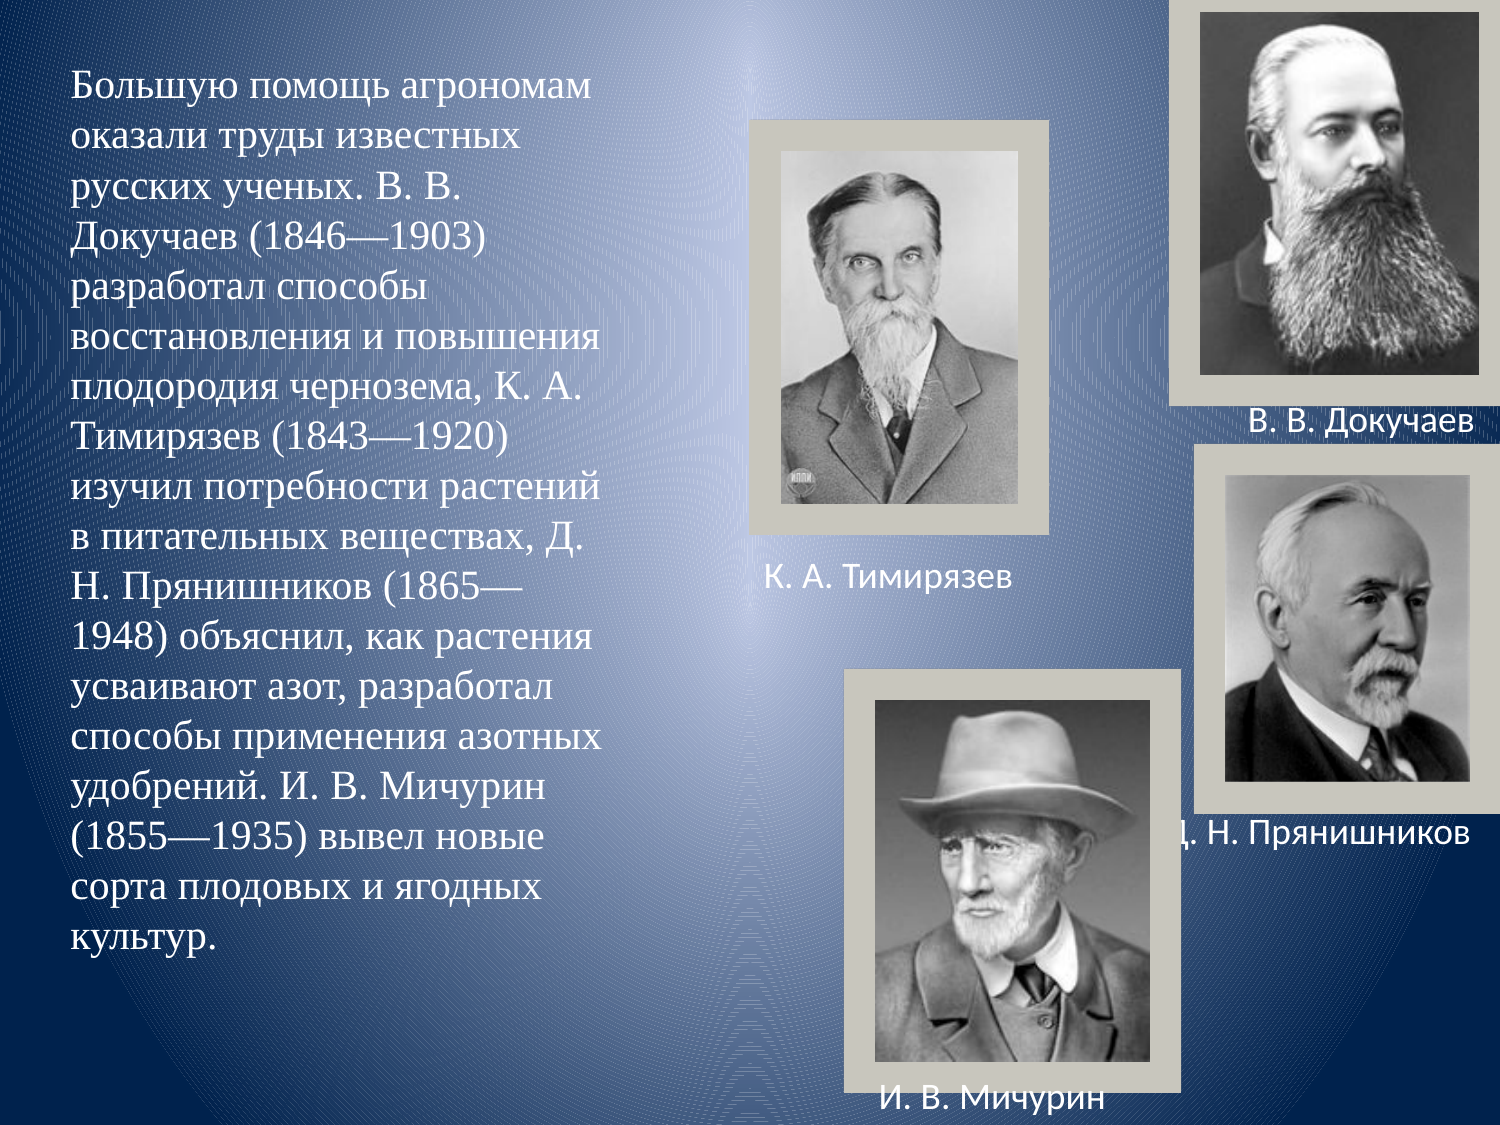

Большую помощь агрономам оказали труды известных русских ученых. В. В. Докучаев (1846—1903) разработал способы восстановления и повышения плодородия чернозема, К. А. Тимирязев (1843—1920) изучил потребности растений в питательных веществах, Д. Н. Прянишников (1865—1948) объяснил, как растения усваивают азот, разработал способы применения азотных удобрений. И. В. Мичурин (1855—1935) вывел новые сорта плодовых и ягодных культур.
В. В. Докучаев
К. А. Тимирязев
Д. Н. Прянишников
И. В. Мичурин